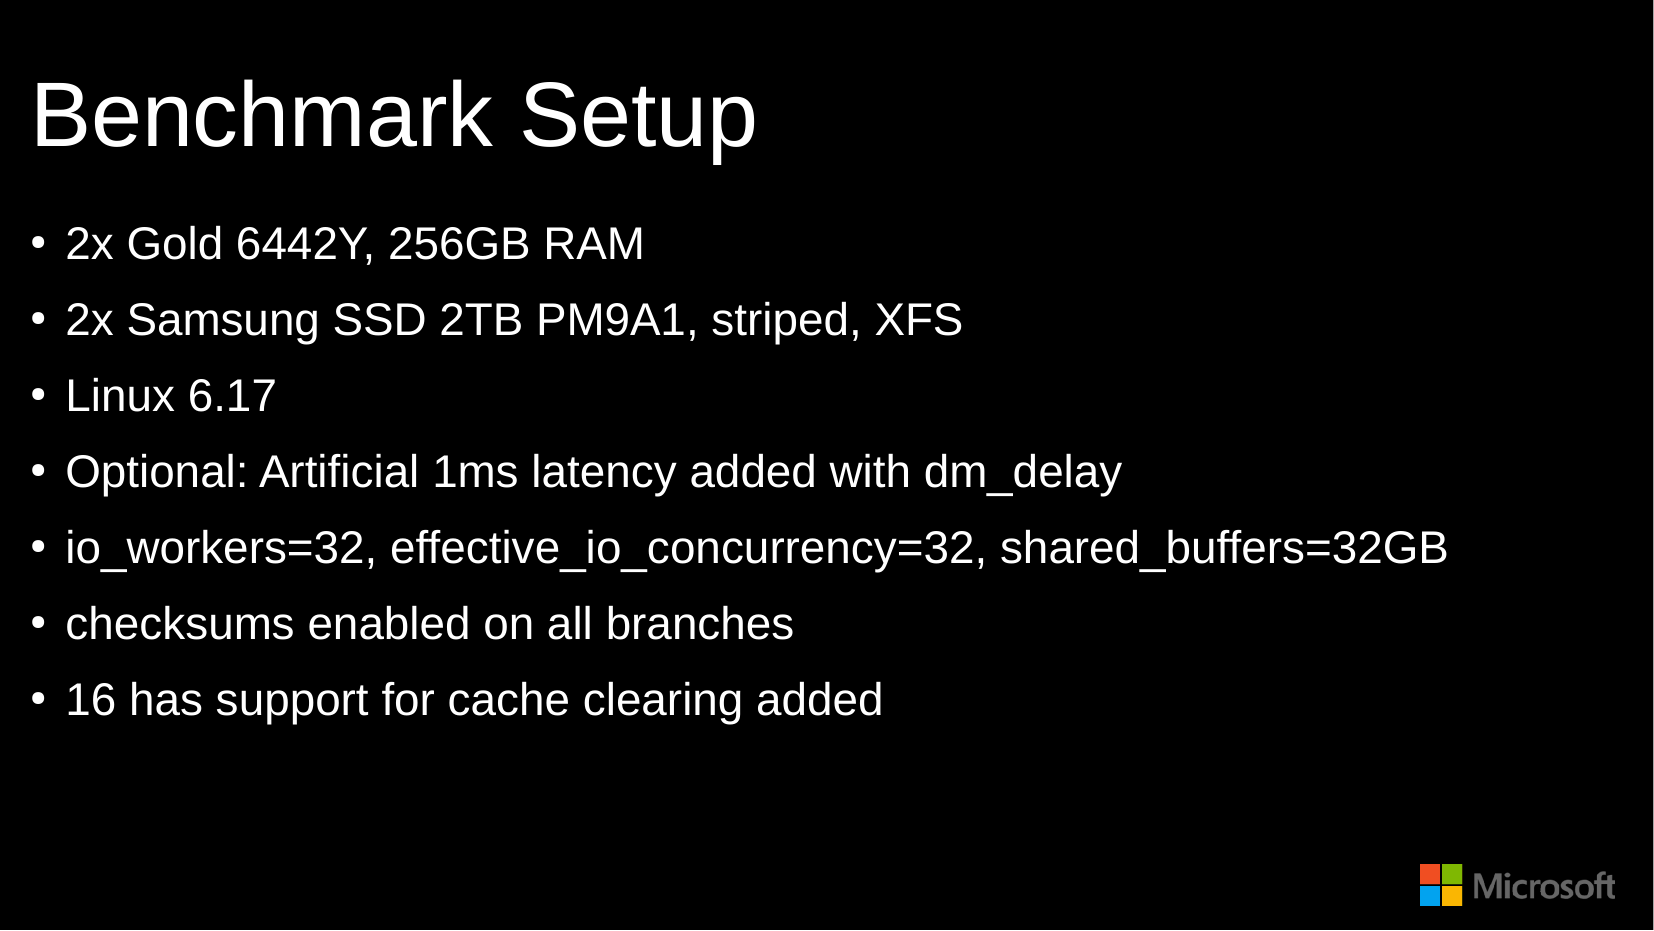

# Benchmark Setup
2x Gold 6442Y, 256GB RAM
2x Samsung SSD 2TB PM9A1, striped, XFS
Linux 6.17
Optional: Artificial 1ms latency added with dm_delay
io_workers=32, effective_io_concurrency=32, shared_buffers=32GB
checksums enabled on all branches
16 has support for cache clearing added